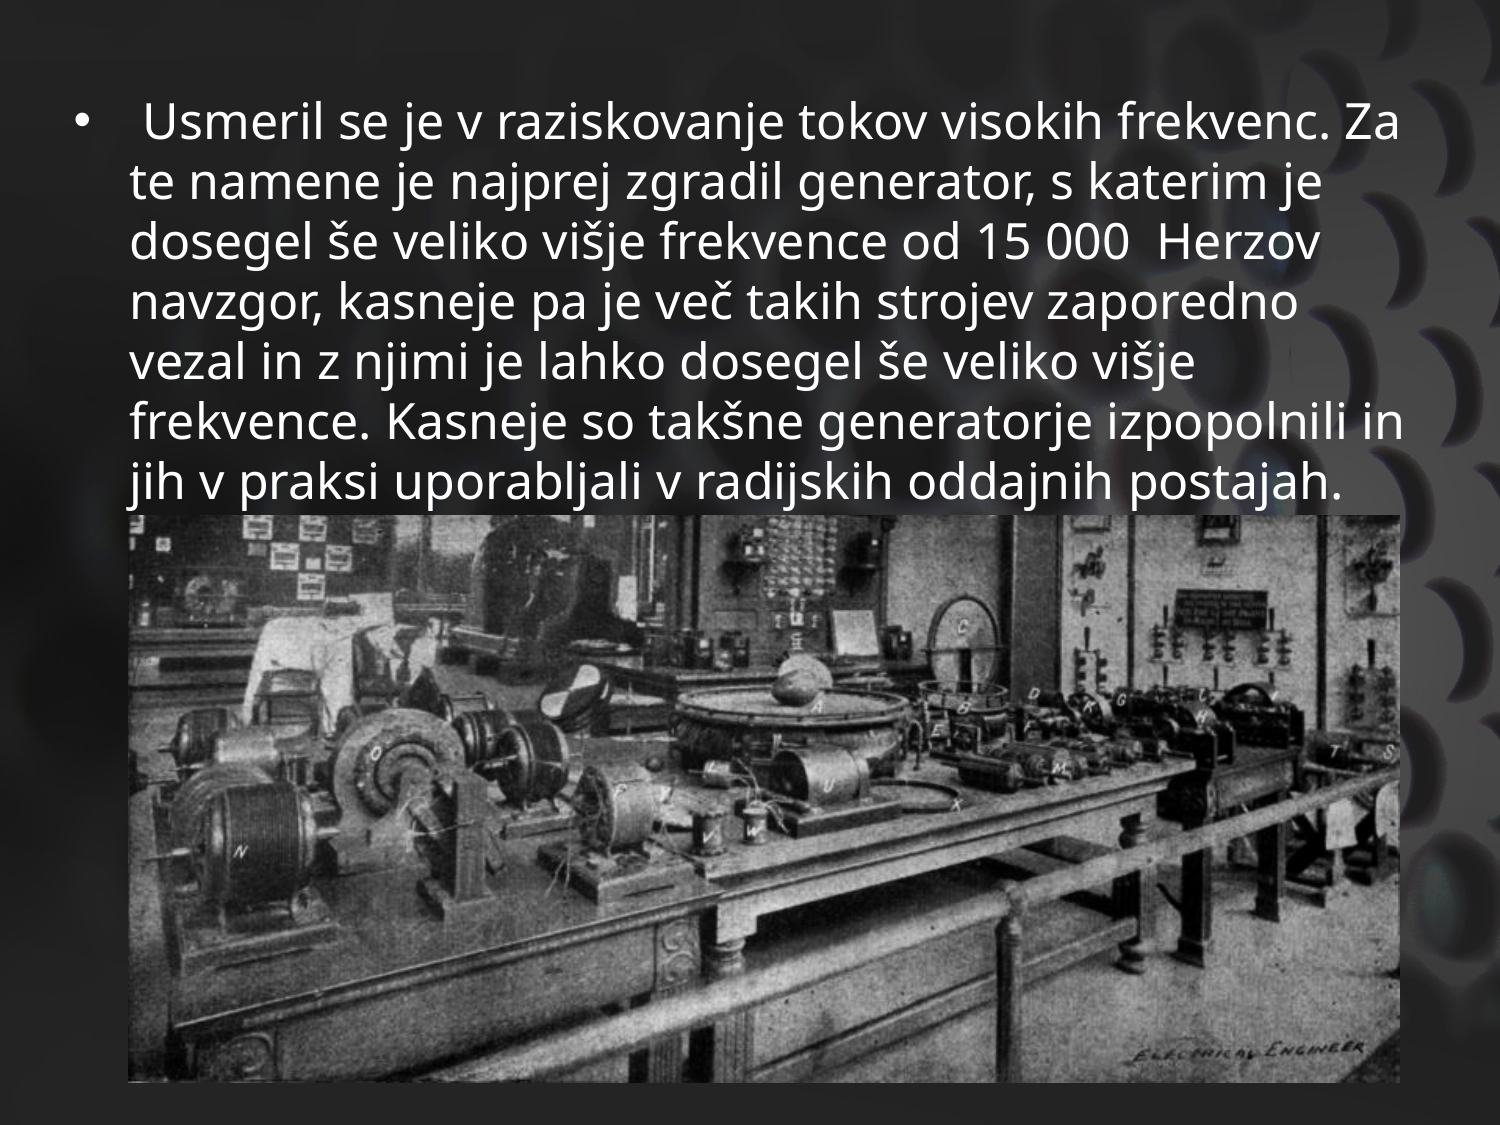

# Usmeril se je v raziskovanje tokov visokih frekvenc. Za te namene je najprej zgradil generator, s katerim je dosegel še veliko višje frekvence od 15 000 Herzov navzgor, kasneje pa je več takih strojev zaporedno vezal in z njimi je lahko dosegel še veliko višje frekvence. Kasneje so takšne generatorje izpopolnili in jih v praksi uporabljali v radijskih oddajnih postajah.